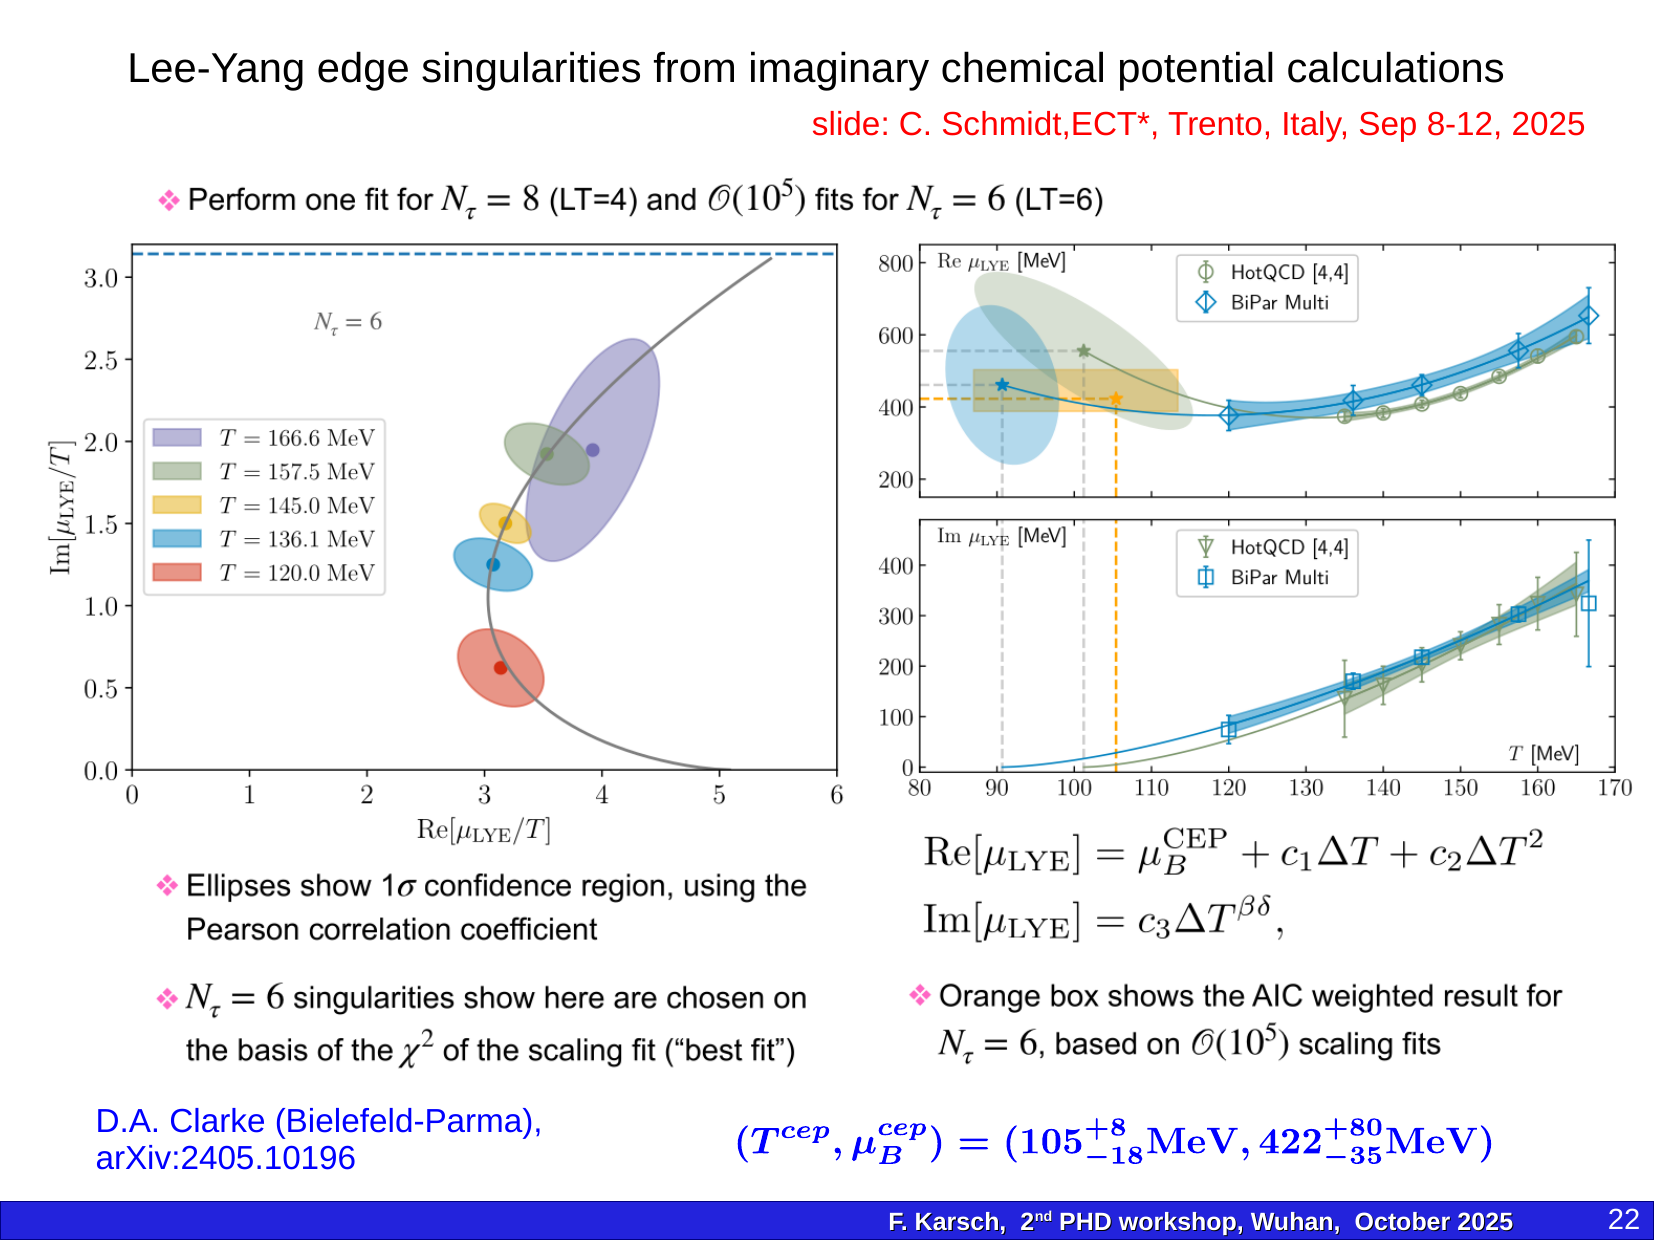

Lee-Yang edge singularities from imaginary chemical potential calculations
 slide: C. Schmidt,ECT*, Trento, Italy, Sep 8-12, 2025
D.A. Clarke (Bielefeld-Parma),
arXiv:2405.10196
22